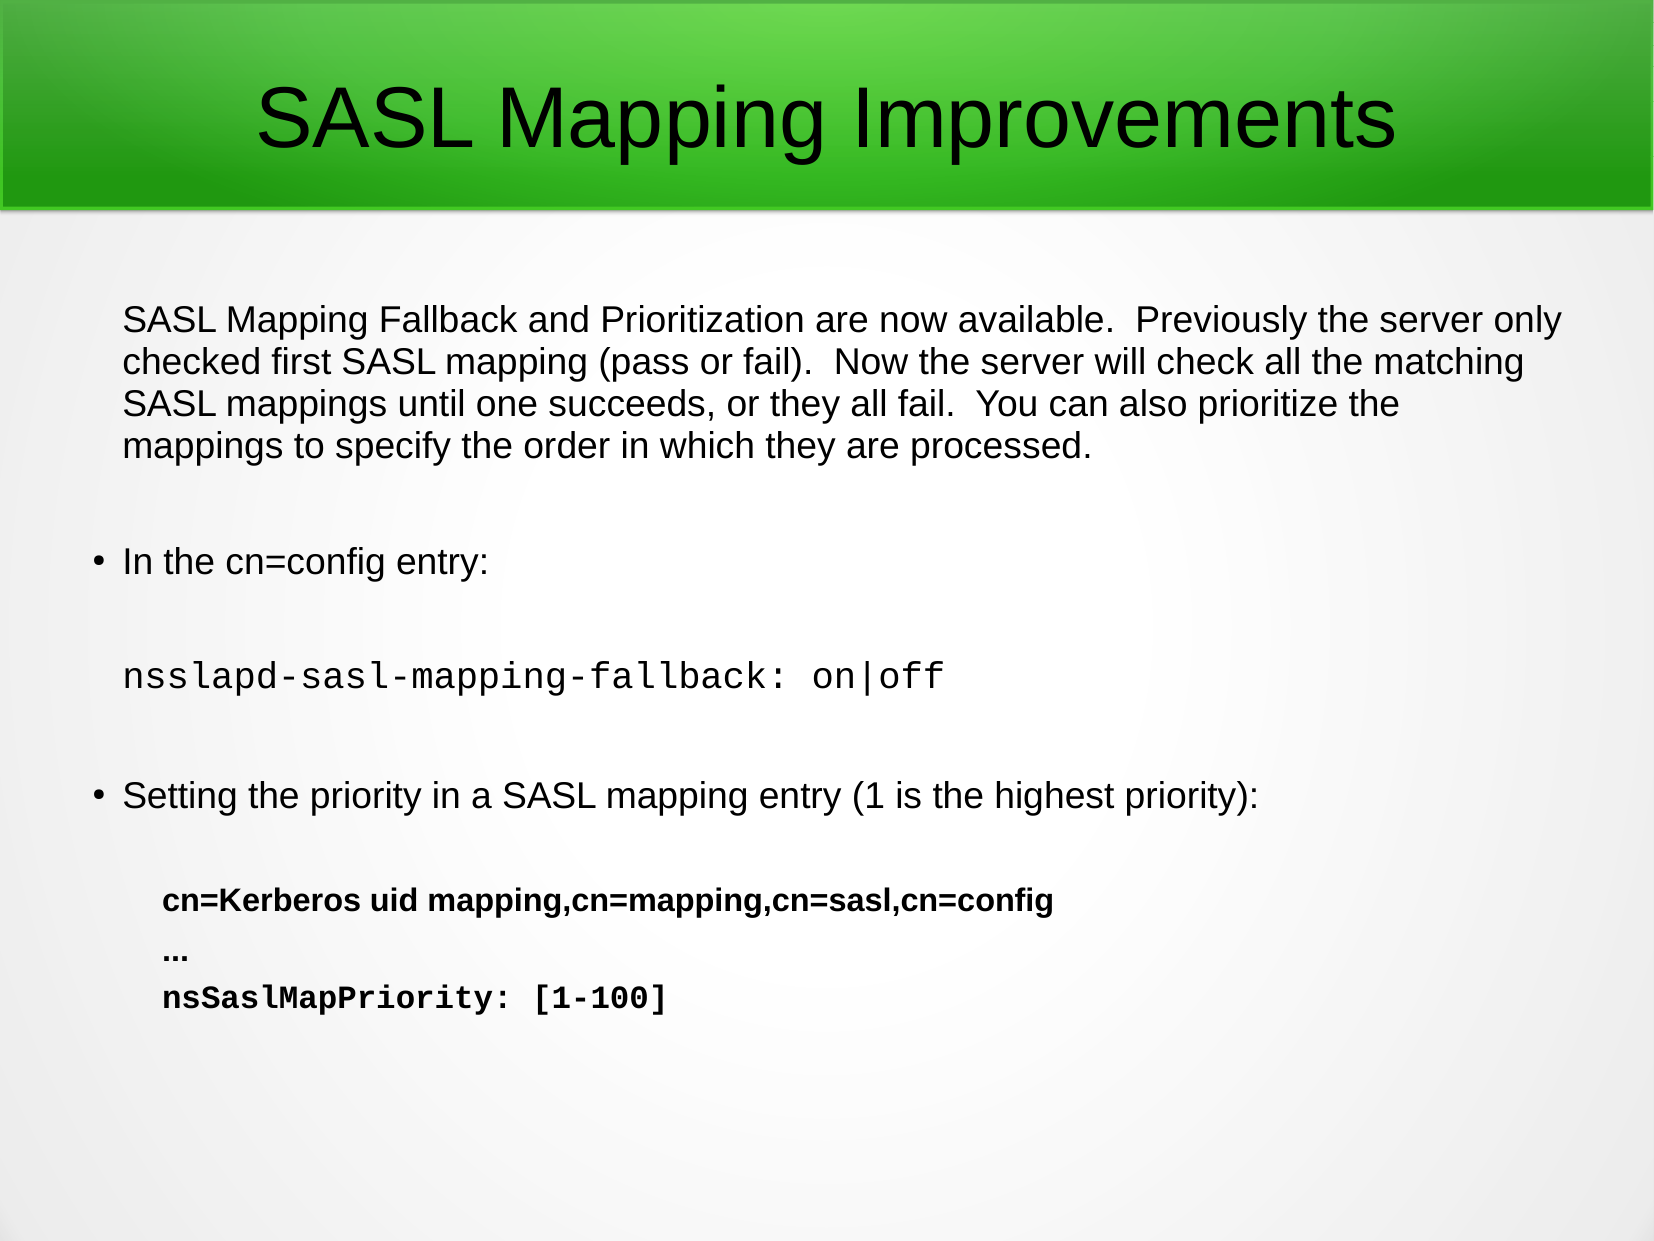

# SASL Mapping Improvements
SASL Mapping Fallback and Prioritization are now available. Previously the server only checked first SASL mapping (pass or fail). Now the server will check all the matching SASL mappings until one succeeds, or they all fail. You can also prioritize the mappings to specify the order in which they are processed.
In the cn=config entry:
nsslapd-sasl-mapping-fallback: on|off
Setting the priority in a SASL mapping entry (1 is the highest priority):
cn=Kerberos uid mapping,cn=mapping,cn=sasl,cn=config
...
nsSaslMapPriority: [1-100]